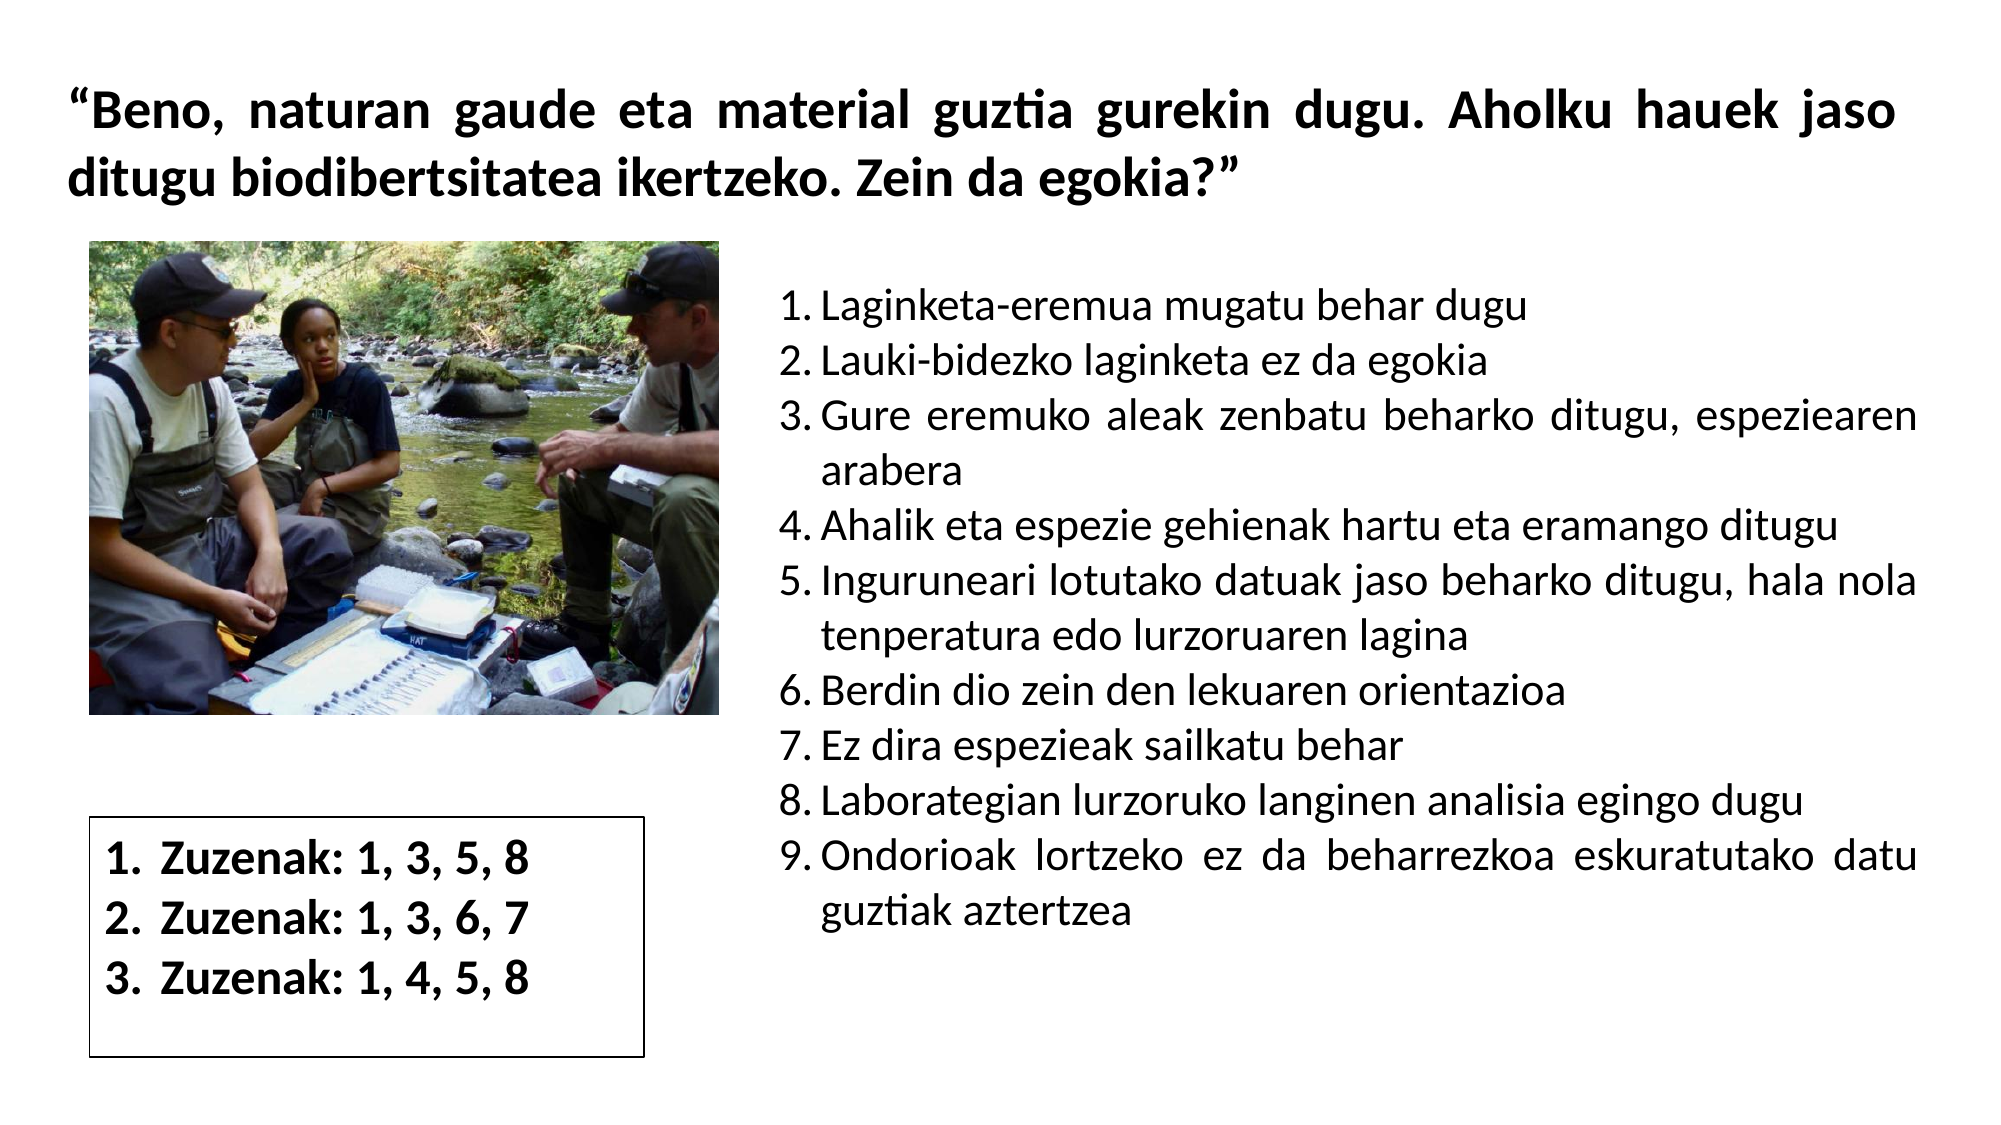

“Beno, naturan gaude eta material guztia gurekin dugu. Aholku hauek jaso ditugu biodibertsitatea ikertzeko. Zein da egokia?”
Laginketa-eremua mugatu behar dugu
Lauki-bidezko laginketa ez da egokia
Gure eremuko aleak zenbatu beharko ditugu, espeziearen arabera
Ahalik eta espezie gehienak hartu eta eramango ditugu
Inguruneari lotutako datuak jaso beharko ditugu, hala nola tenperatura edo lurzoruaren lagina
Berdin dio zein den lekuaren orientazioa
Ez dira espezieak sailkatu behar
Laborategian lurzoruko langinen analisia egingo dugu
Ondorioak lortzeko ez da beharrezkoa eskuratutako datu guztiak aztertzea
Zuzenak: 1, 3, 5, 8
Zuzenak: 1, 3, 6, 7
Zuzenak: 1, 4, 5, 8